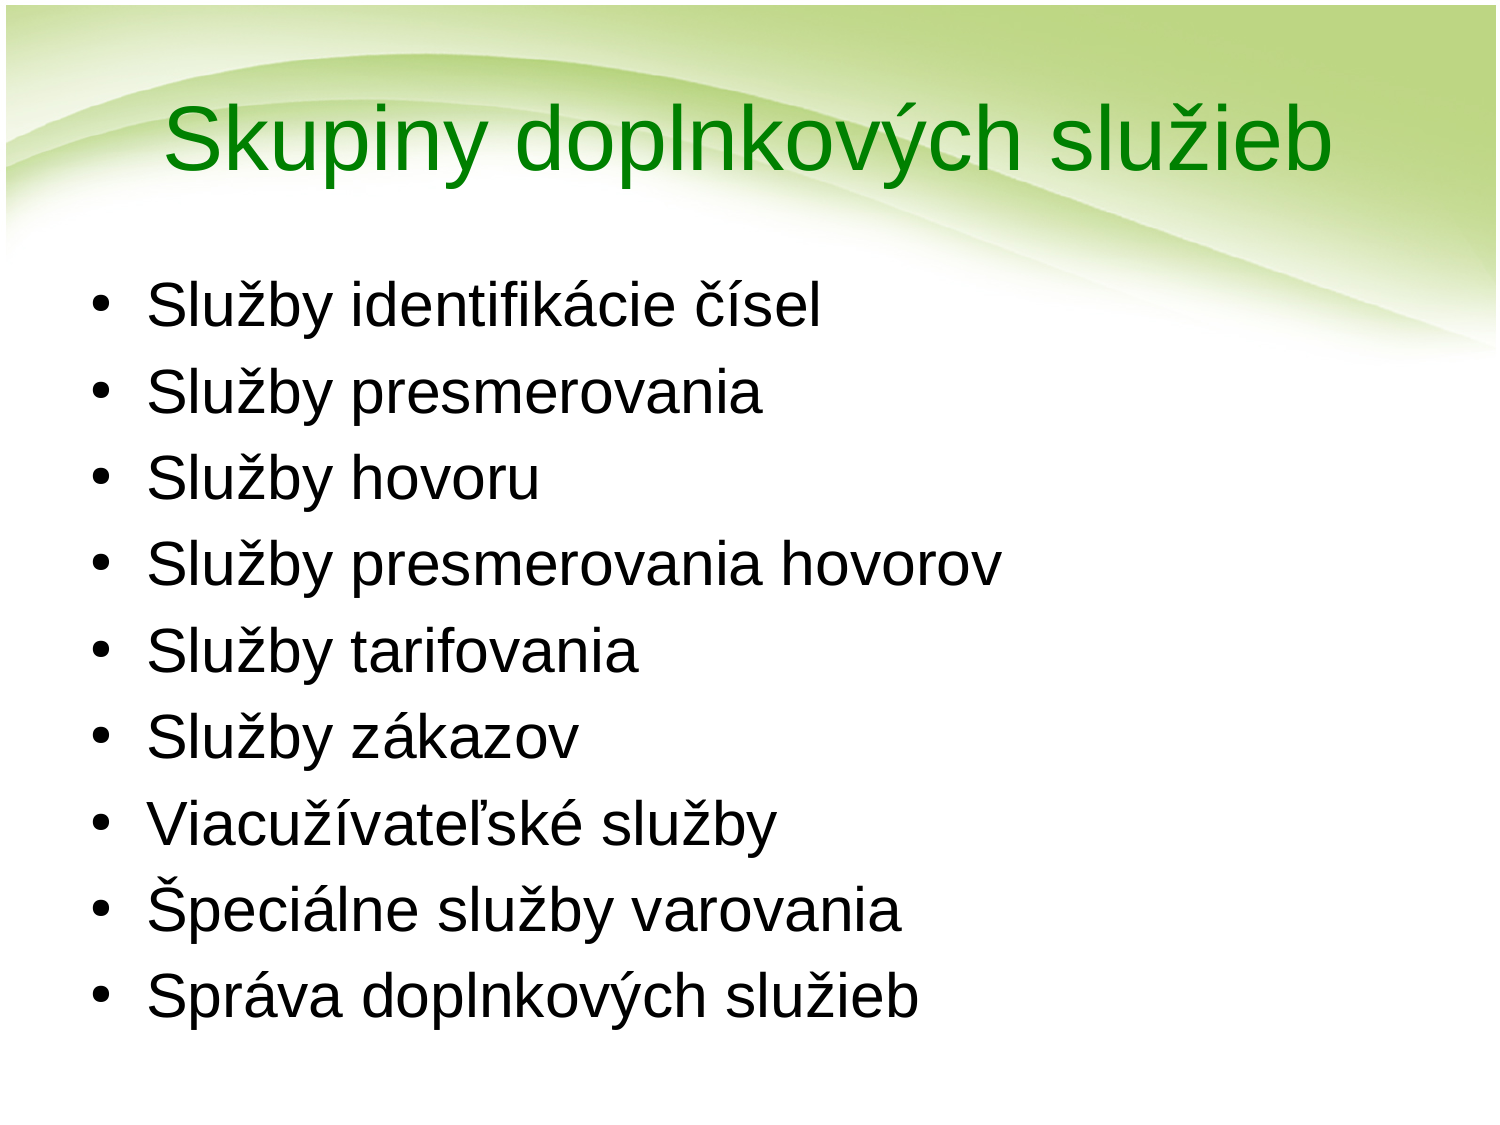

# Skupiny doplnkových služieb
Služby identifikácie čísel
Služby presmerovania
Služby hovoru
Služby presmerovania hovorov
Služby tarifovania
Služby zákazov
Viacužívateľské služby
Špeciálne služby varovania
Správa doplnkových služieb